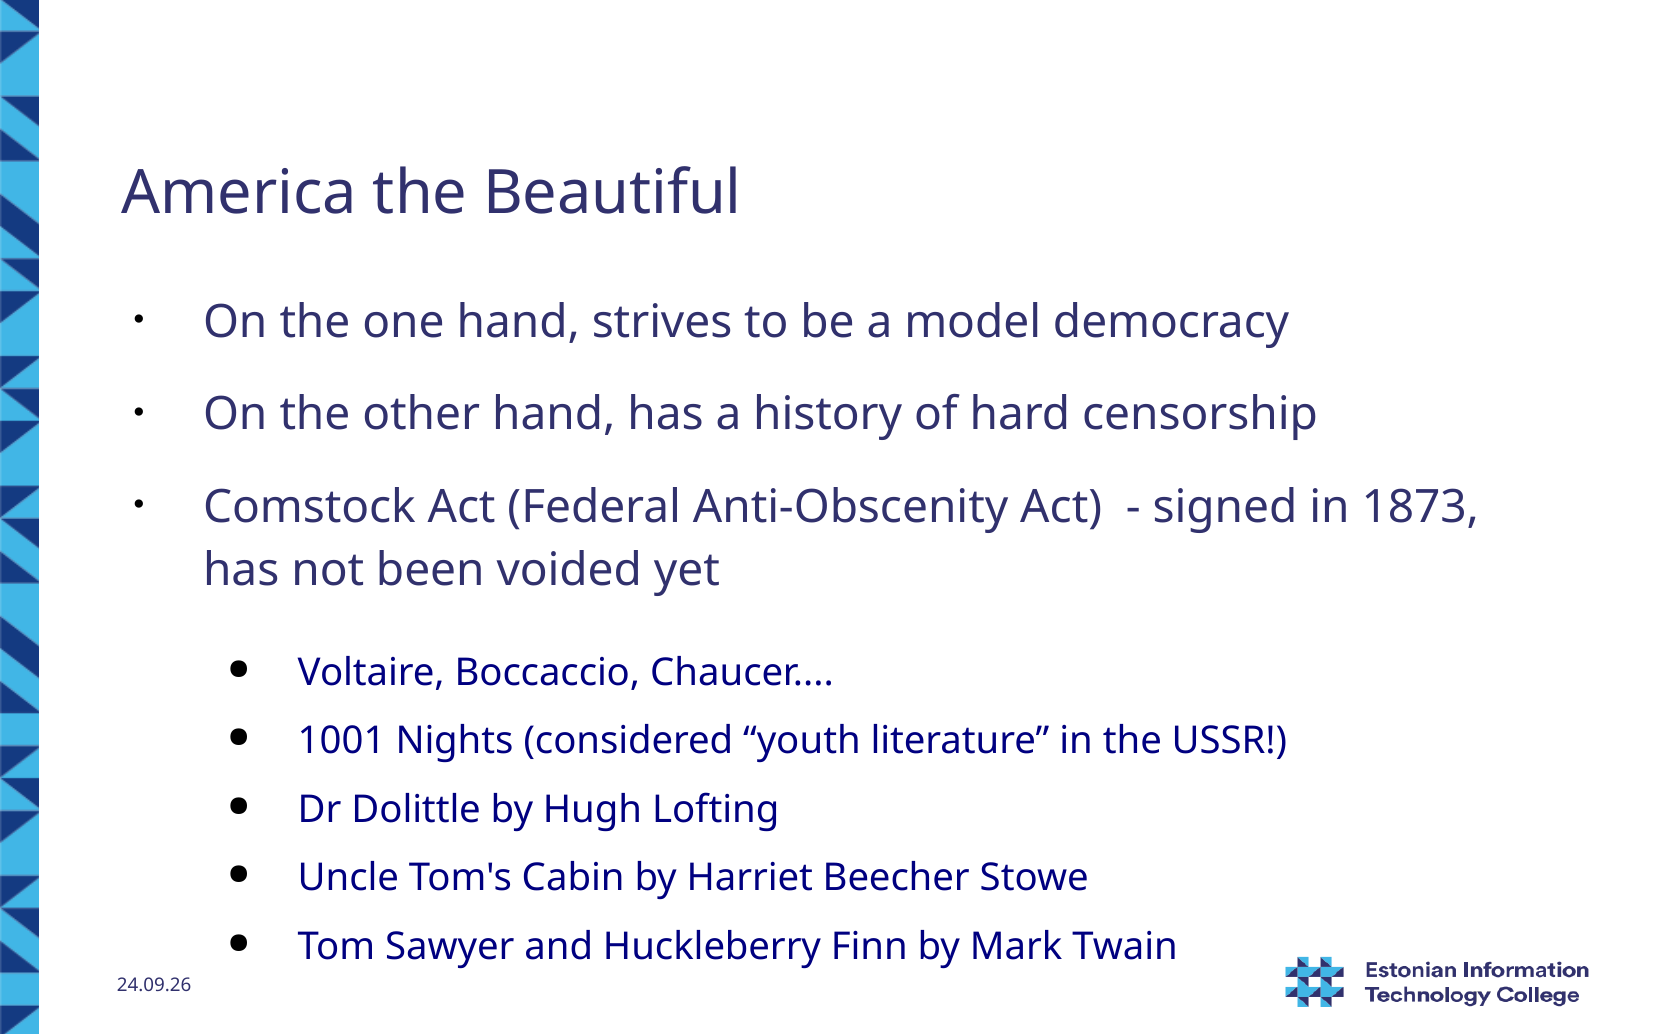

# America the Beautiful
On the one hand, strives to be a model democracy
On the other hand, has a history of hard censorship
Comstock Act (Federal Anti-Obscenity Act) - signed in 1873, has not been voided yet
Voltaire, Boccaccio, Chaucer....
1001 Nights (considered “youth literature” in the USSR!)
Dr Dolittle by Hugh Lofting
Uncle Tom's Cabin by Harriet Beecher Stowe
Tom Sawyer and Huckleberry Finn by Mark Twain